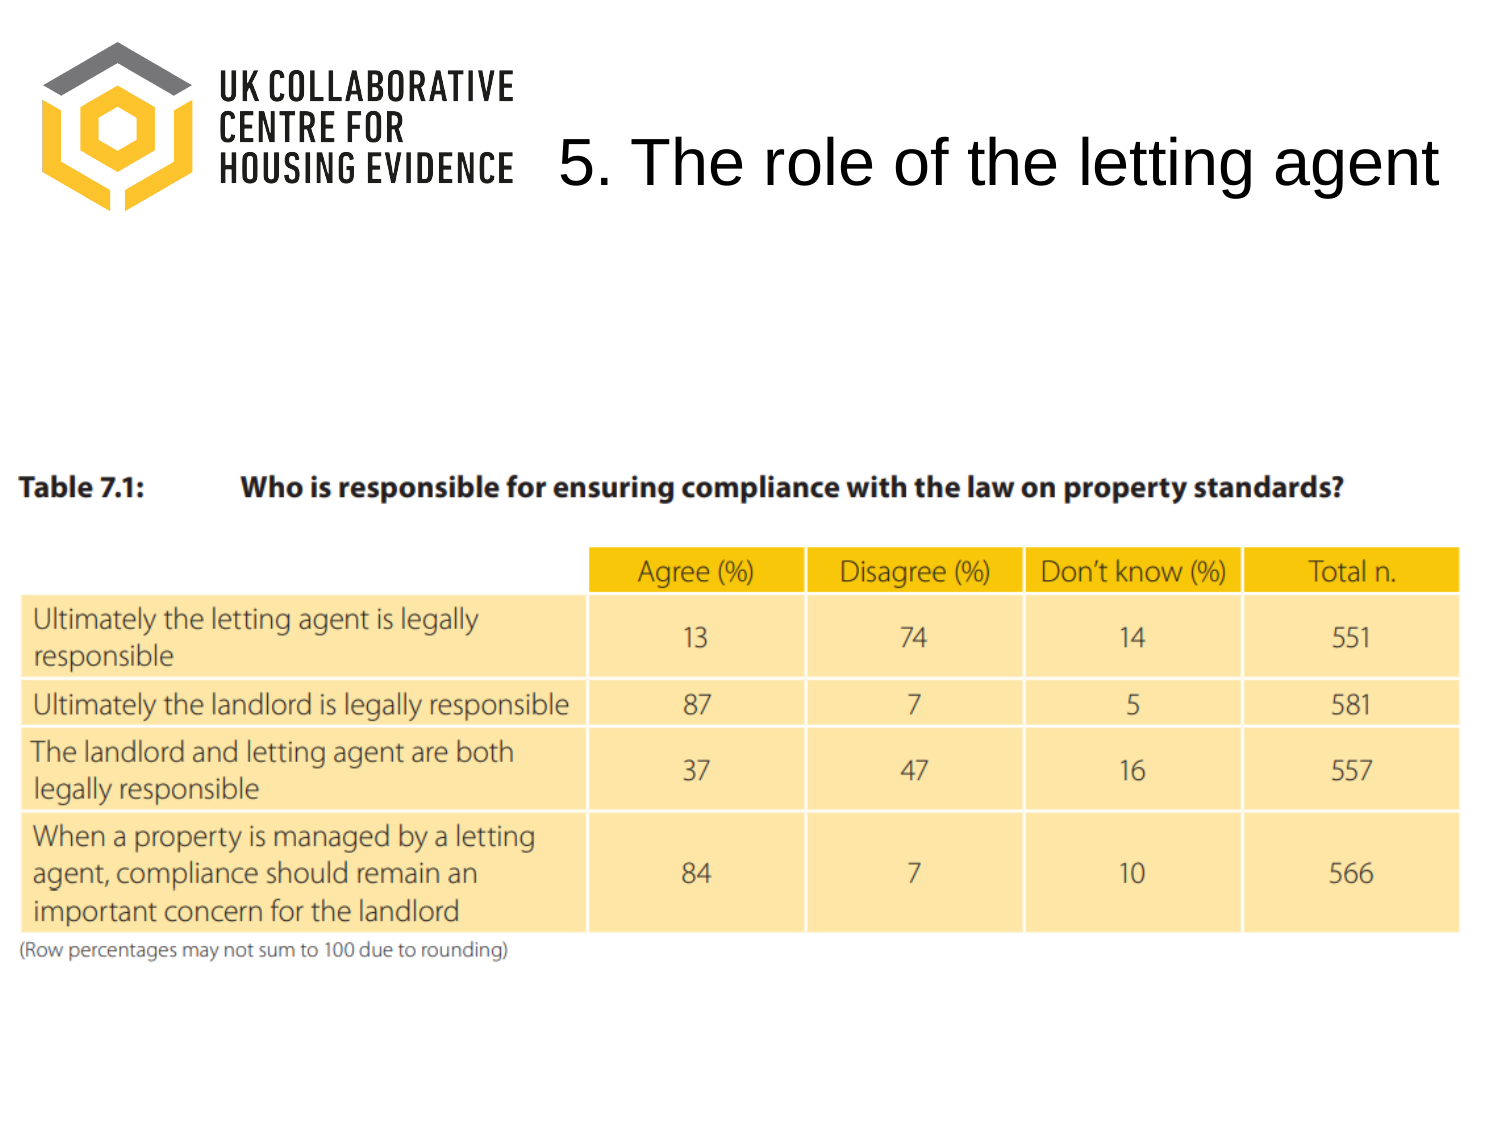

5. The role of the letting agent